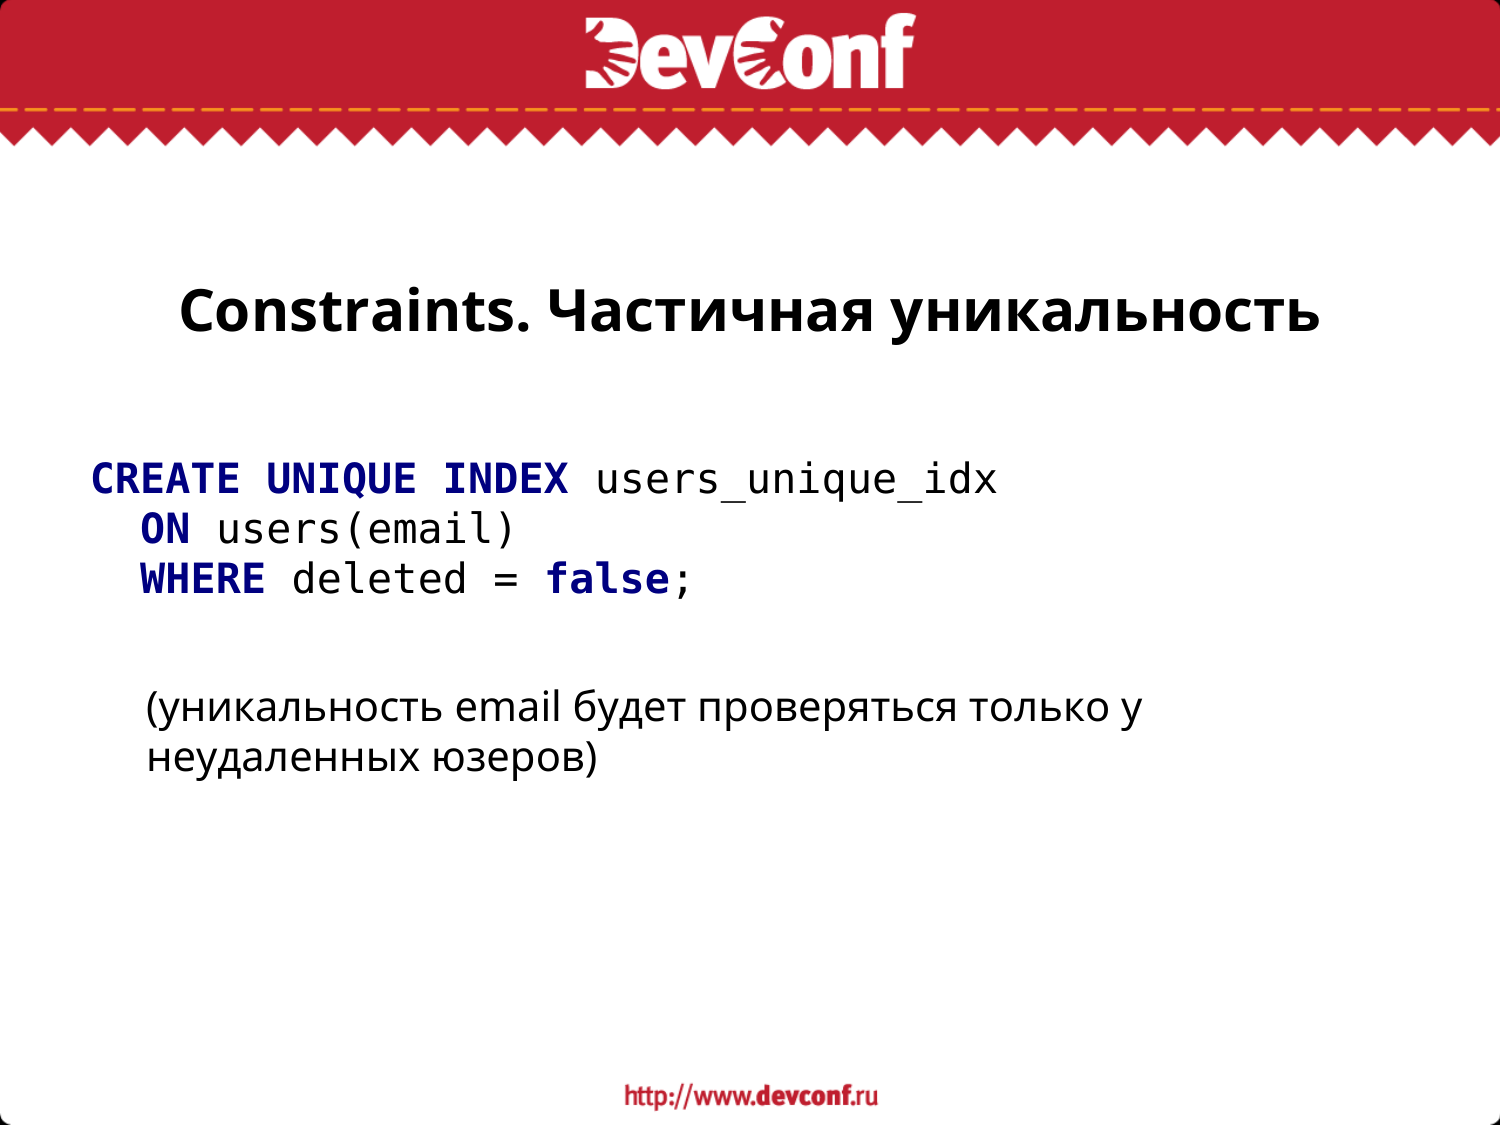

# Constraints. Частичная уникальность
CREATE UNIQUE INDEX users_unique_idx
 ON users(email)
 WHERE deleted = false;
(уникальность email будет проверяться только у неудаленных юзеров)